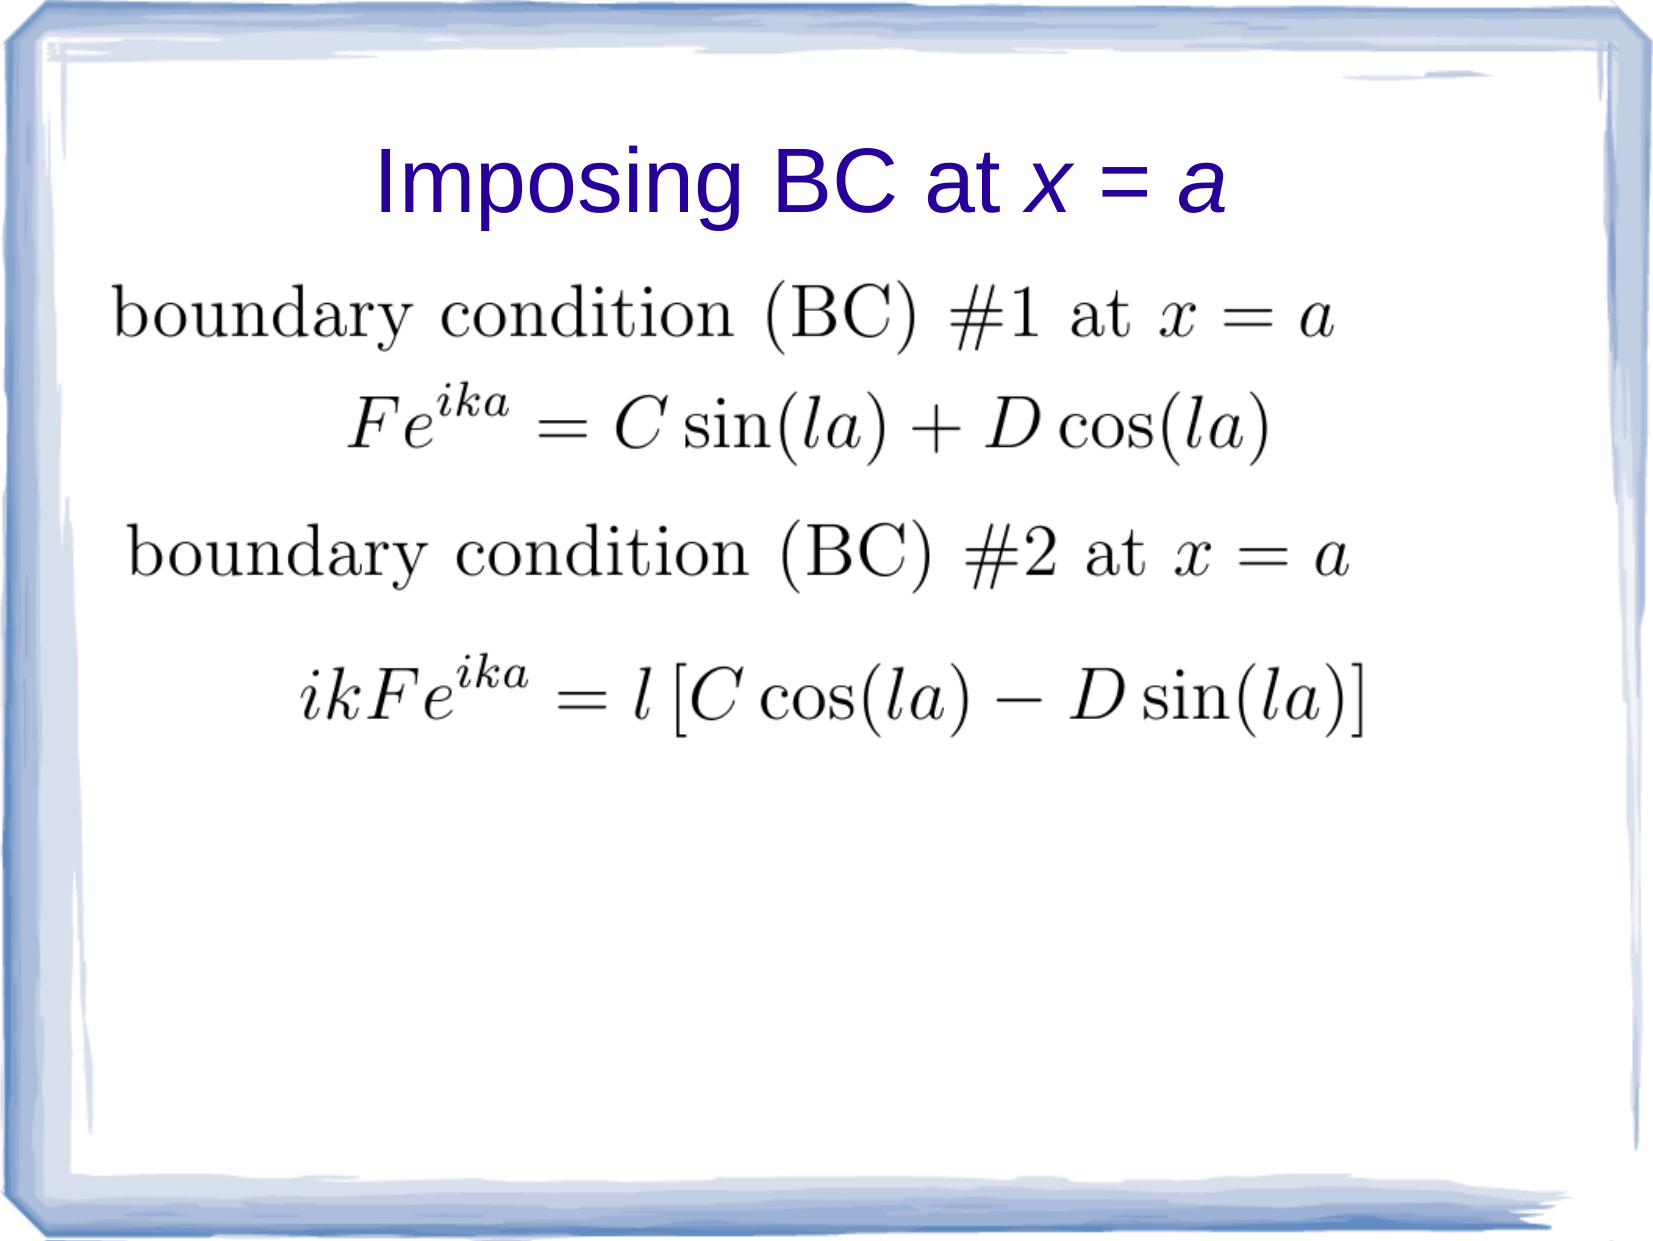

# Imposing BC at x = a